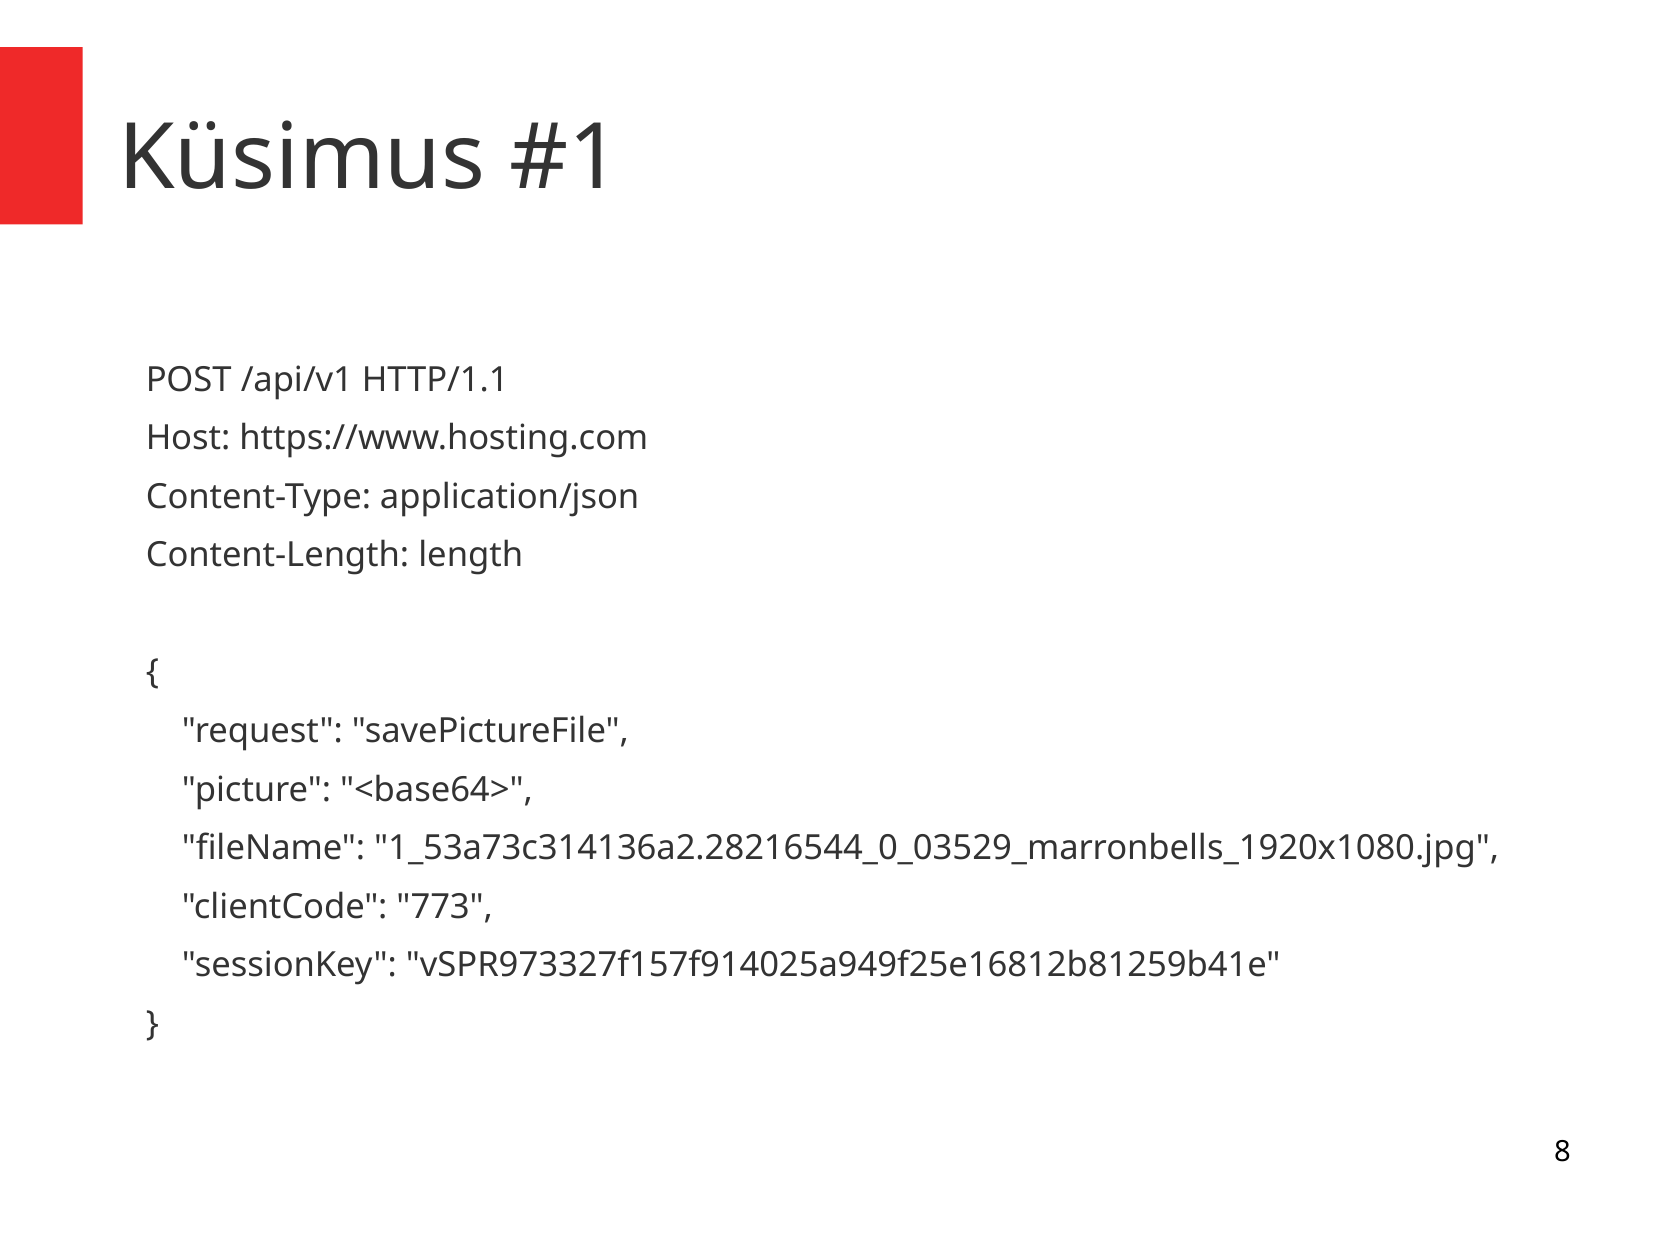

# Küsimus #1
POST /api/v1 HTTP/1.1
Host: https://www.hosting.com
Content-Type: application/json
Content-Length: length
{
 "request": "savePictureFile",
 "picture": "<base64>",
 "fileName": "1_53a73c314136a2.28216544_0_03529_marronbells_1920x1080.jpg",
 "clientCode": "773",
 "sessionKey": "vSPR973327f157f914025a949f25e16812b81259b41e"
}
8